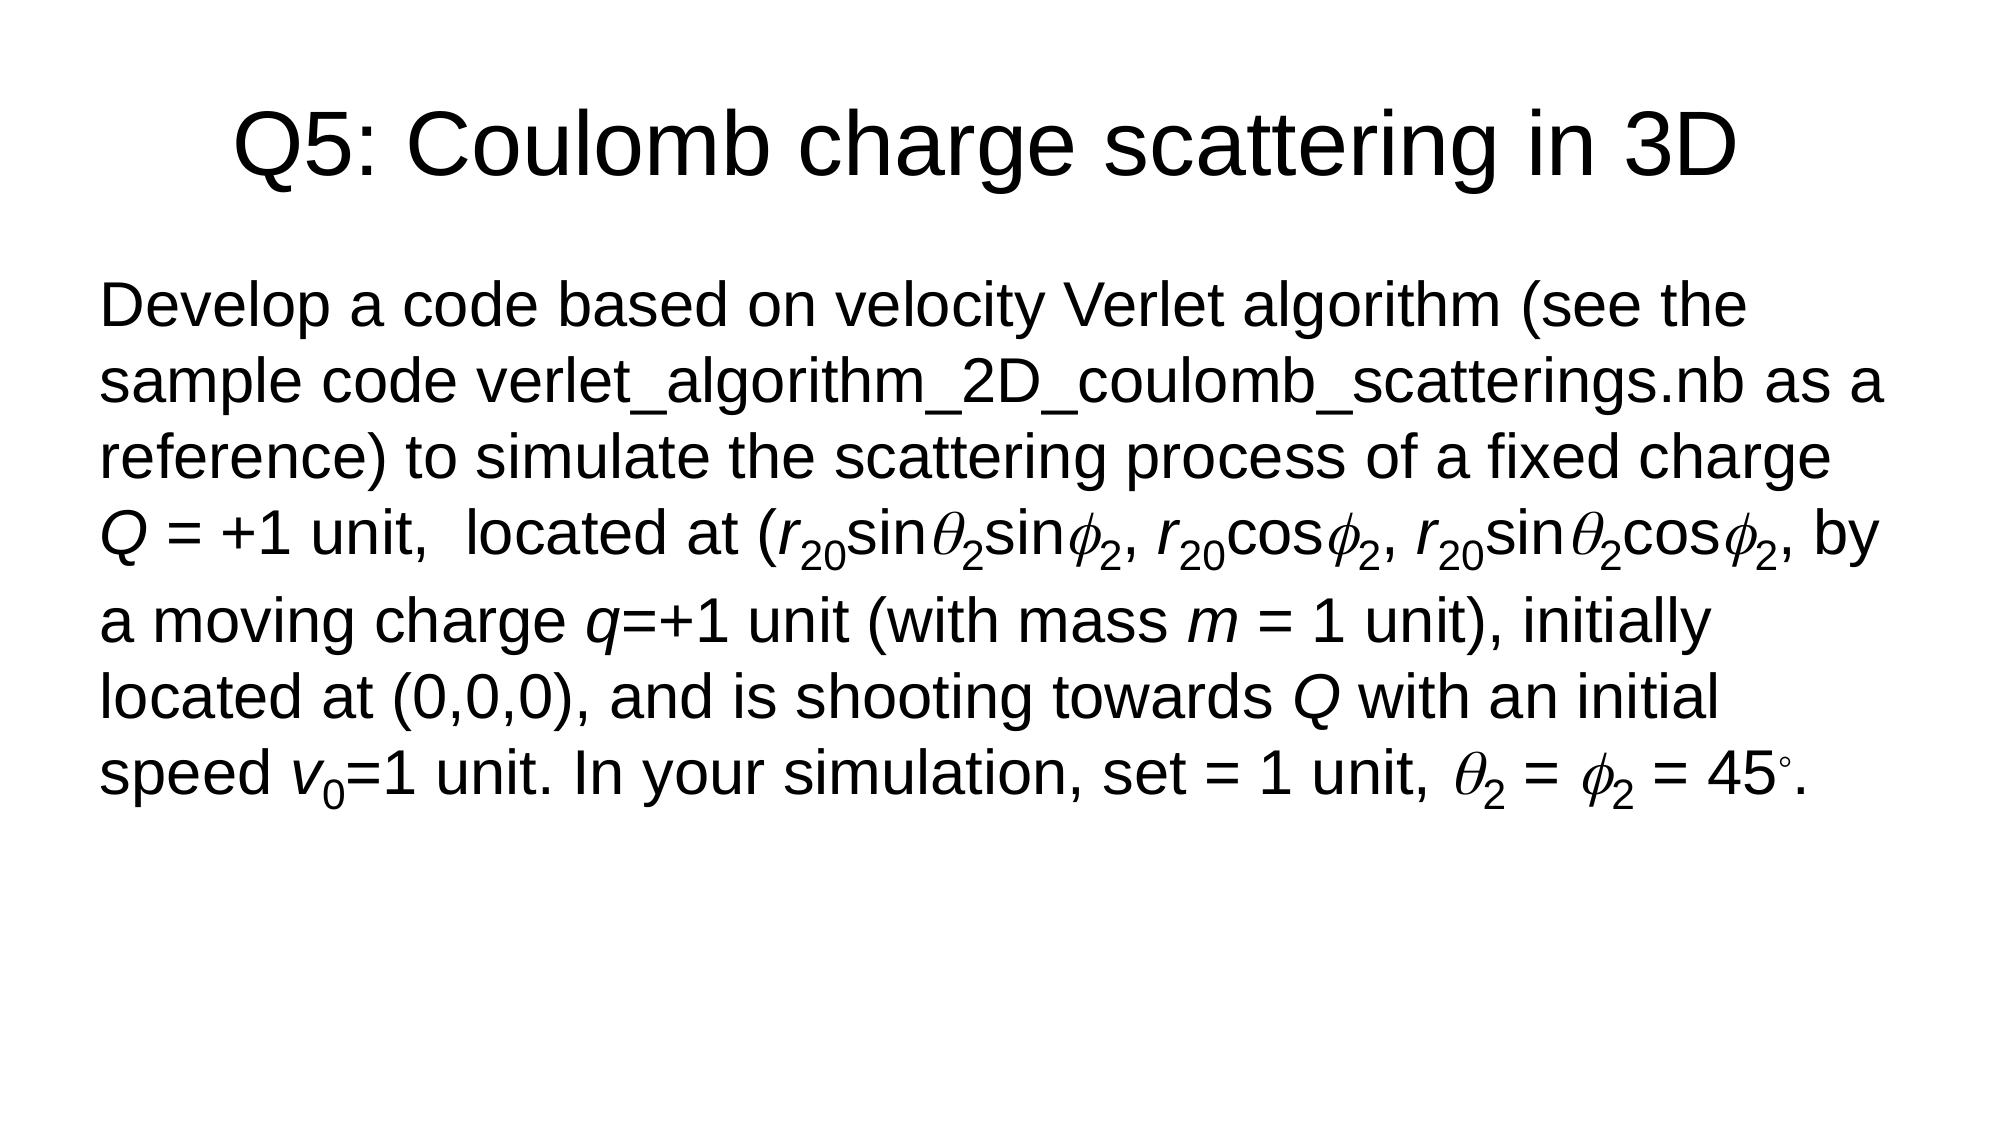

# Q5: Coulomb charge scattering in 3D
Develop a code based on velocity Verlet algorithm (see the sample code verlet_algorithm_2D_coulomb_scatterings.nb as a reference) to simulate the scattering process of a fixed charge Q = +1 unit, located at (r20sinq2sinf2, r20cosf2, r20sinq2cosf2, by a moving charge q=+1 unit (with mass m = 1 unit), initially located at (0,0,0), and is shooting towards Q with an initial speed v0=1 unit. In your simulation, set = 1 unit, q2 = f2 = 45◦.